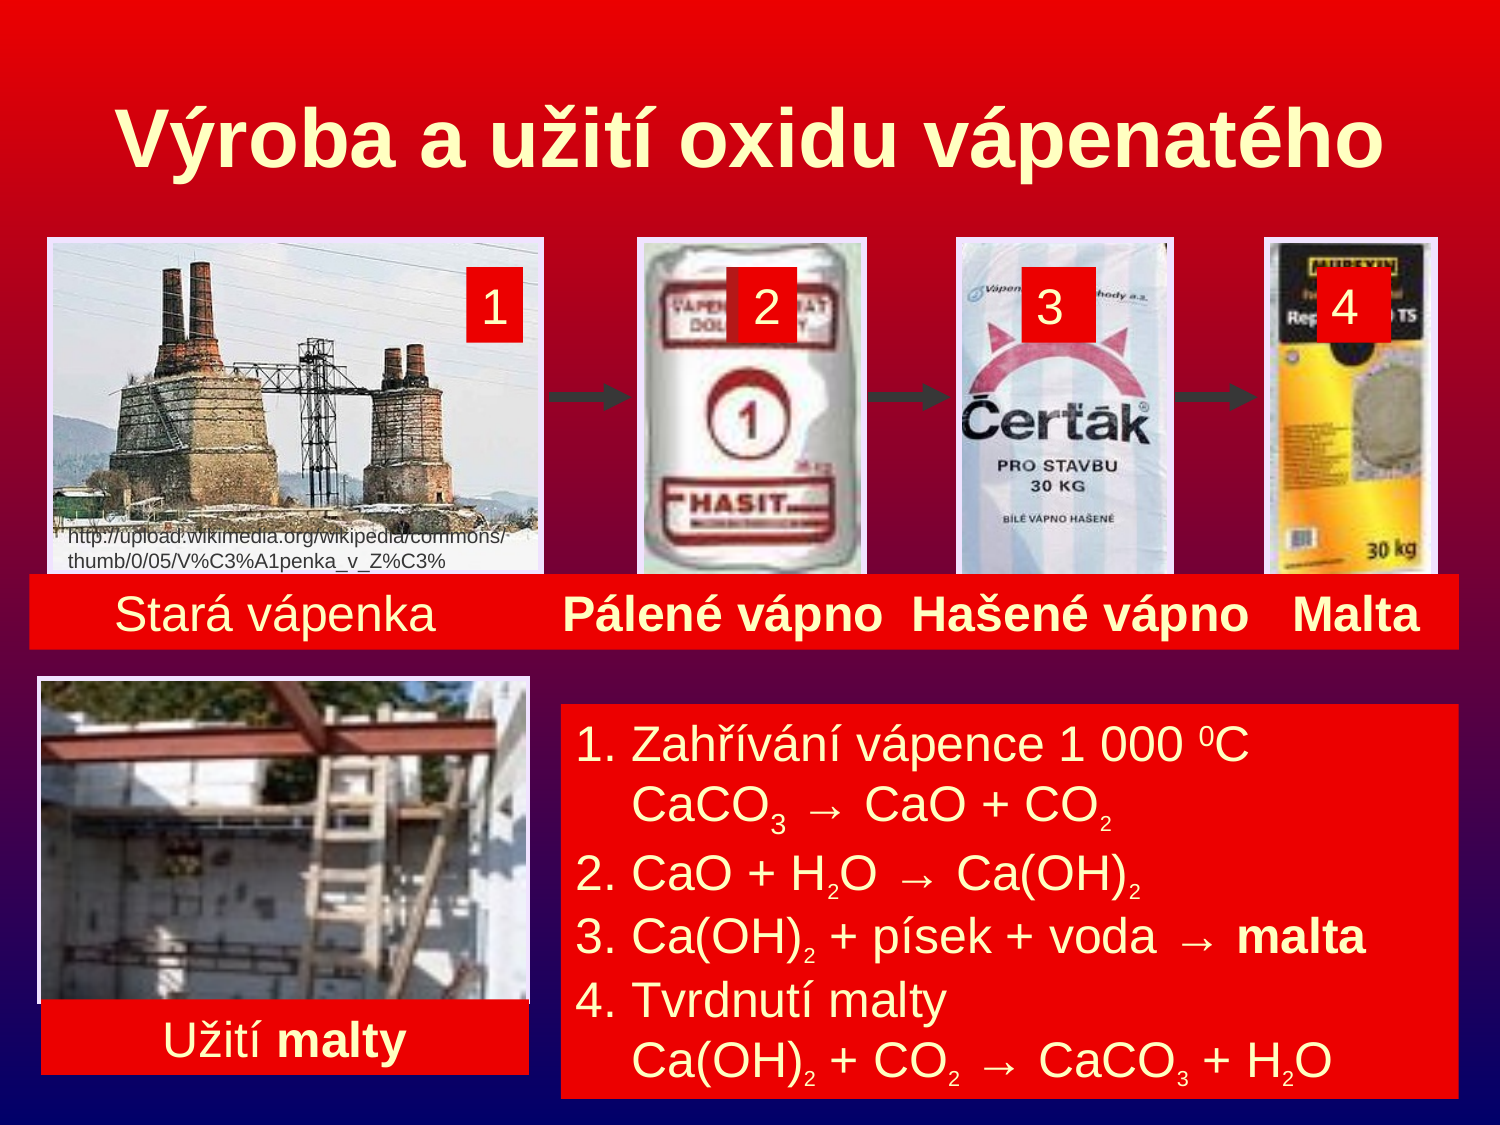

# Výroba a užití oxidu vápenatého
1
2
2
3
4
http://upload.wikimedia.org/wikipedia/commons/thumb/0/05/V%C3%A1penka_v_Z%C3%
 Stará vápenka Pálené vápno Hašené vápno Malta
1. Zahřívání vápence 1 000 0C
 CaCO3 → CaO + CO2
2. CaO + H2O → Ca(OH)2
3. Ca(OH)2 + písek + voda → malta
4. Tvrdnutí malty
 Ca(OH)2 + CO2 → CaCO3 + H2O
Užití malty